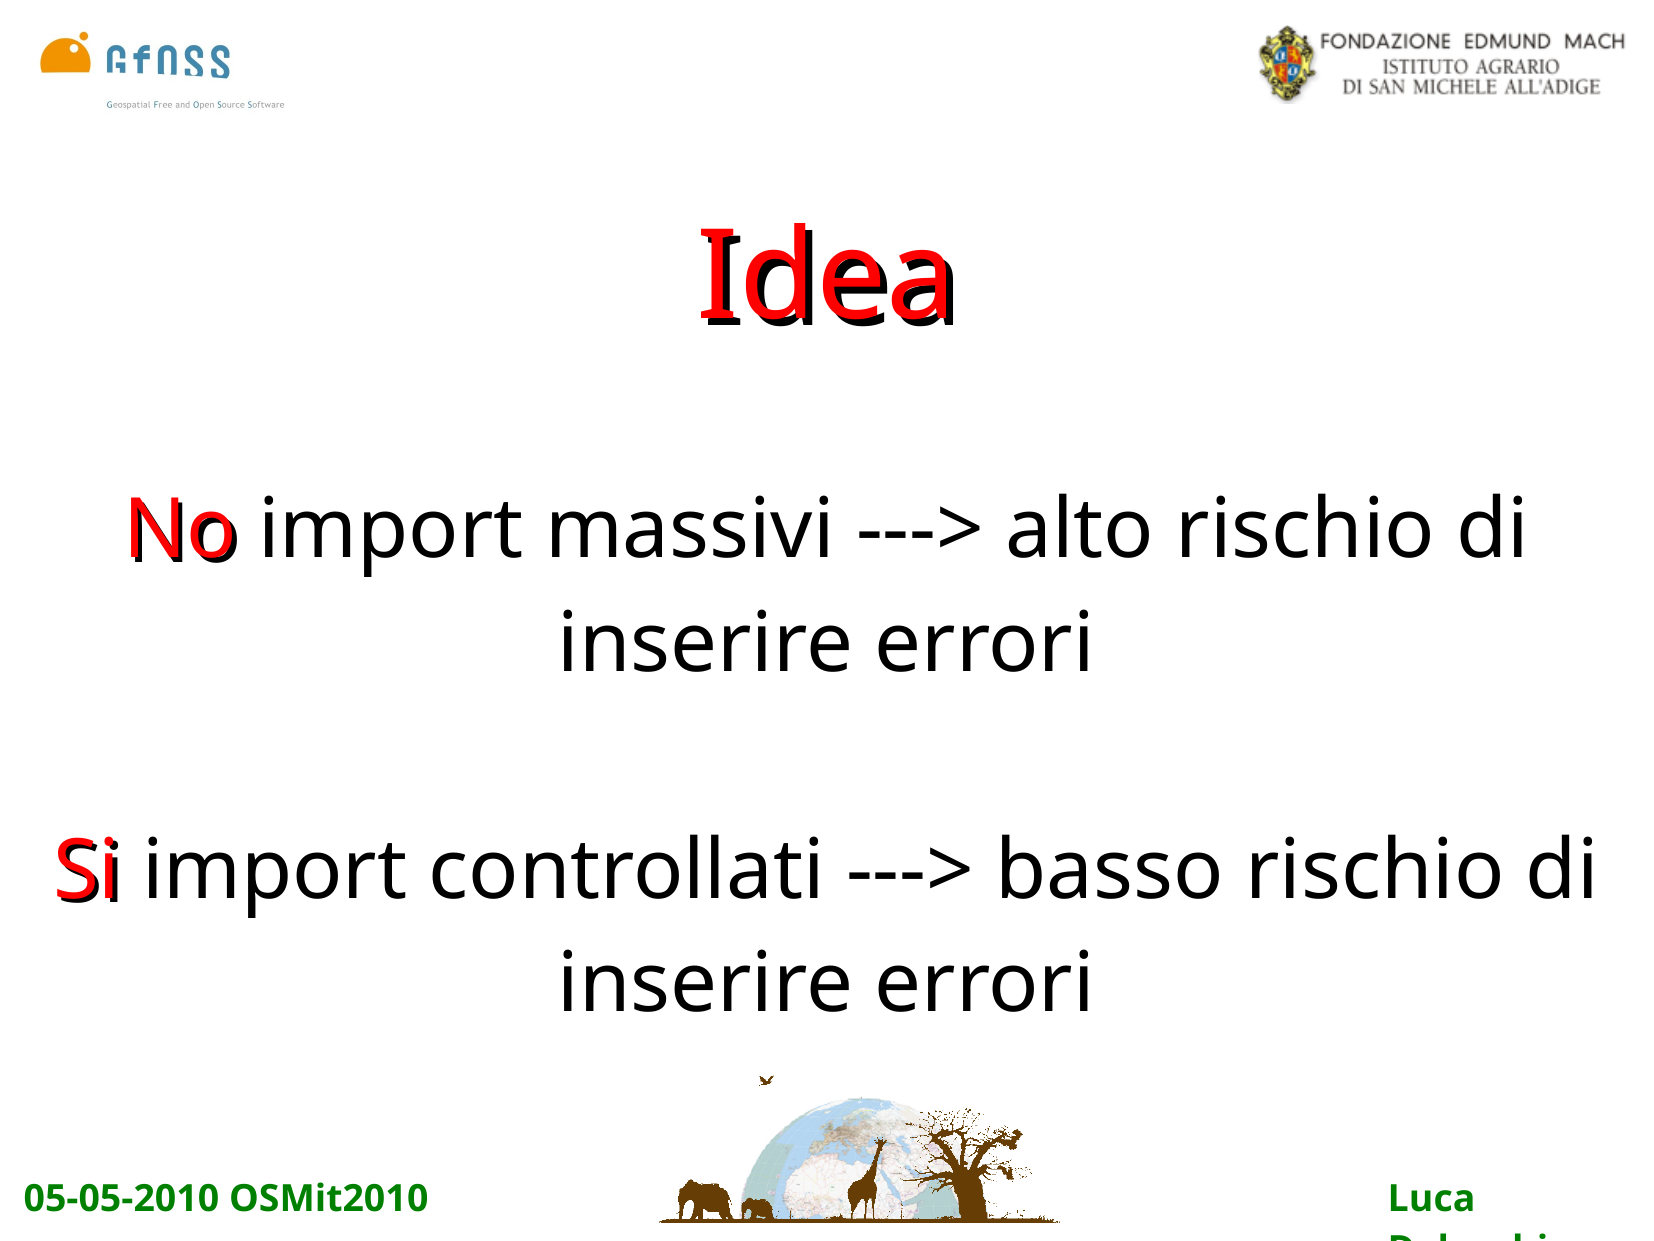

Idea
No import massivi ---> alto rischio di inserire errori
Si import controllati ---> basso rischio di inserire errori